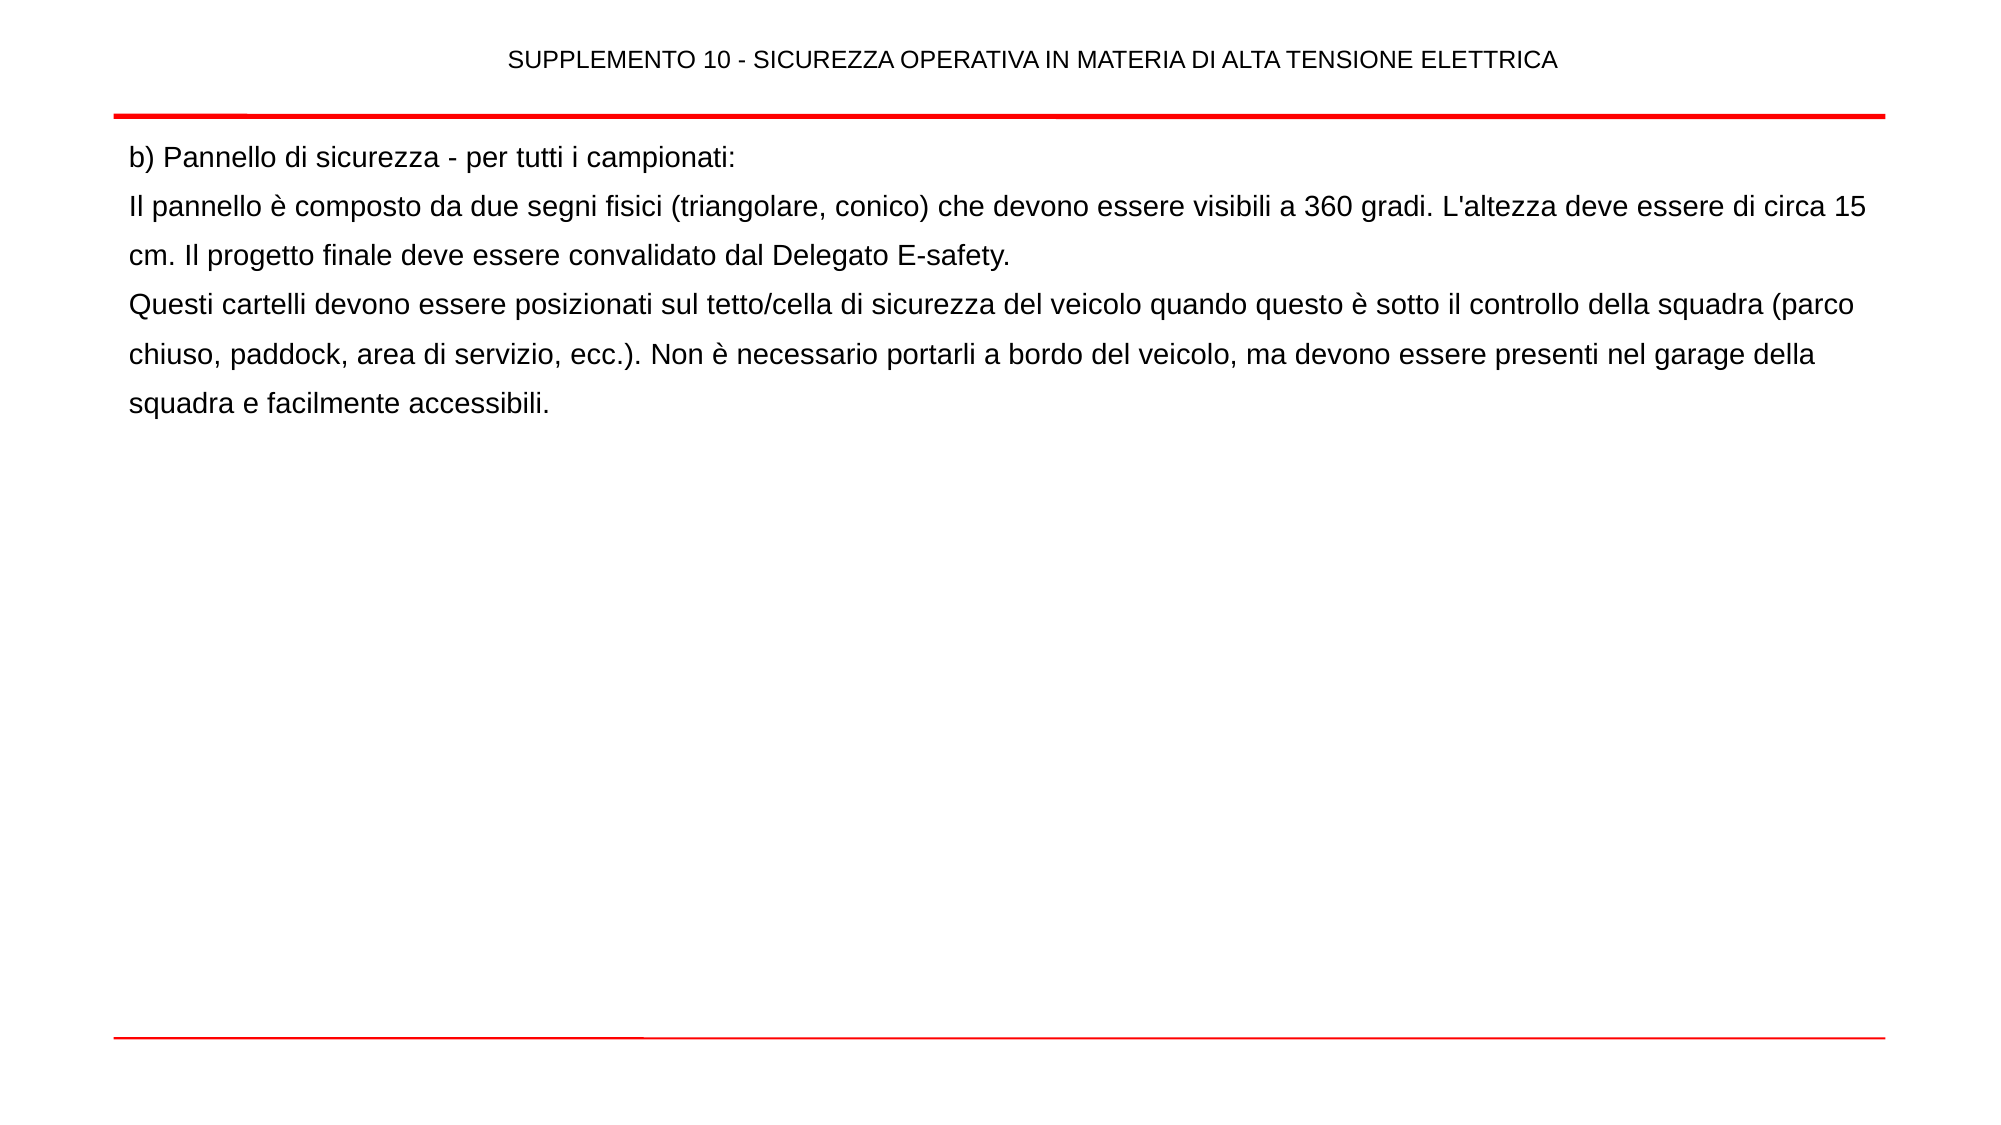

SUPPLEMENTO 10 - SICUREZZA OPERATIVA IN MATERIA DI ALTA TENSIONE ELETTRICA
b) Pannello di sicurezza - per tutti i campionati:
Il pannello è composto da due segni fisici (triangolare, conico) che devono essere visibili a 360 gradi. L'altezza deve essere di circa 15 cm. Il progetto finale deve essere convalidato dal Delegato E-safety.
Questi cartelli devono essere posizionati sul tetto/cella di sicurezza del veicolo quando questo è sotto il controllo della squadra (parco chiuso, paddock, area di servizio, ecc.). Non è necessario portarli a bordo del veicolo, ma devono essere presenti nel garage della squadra e facilmente accessibili.